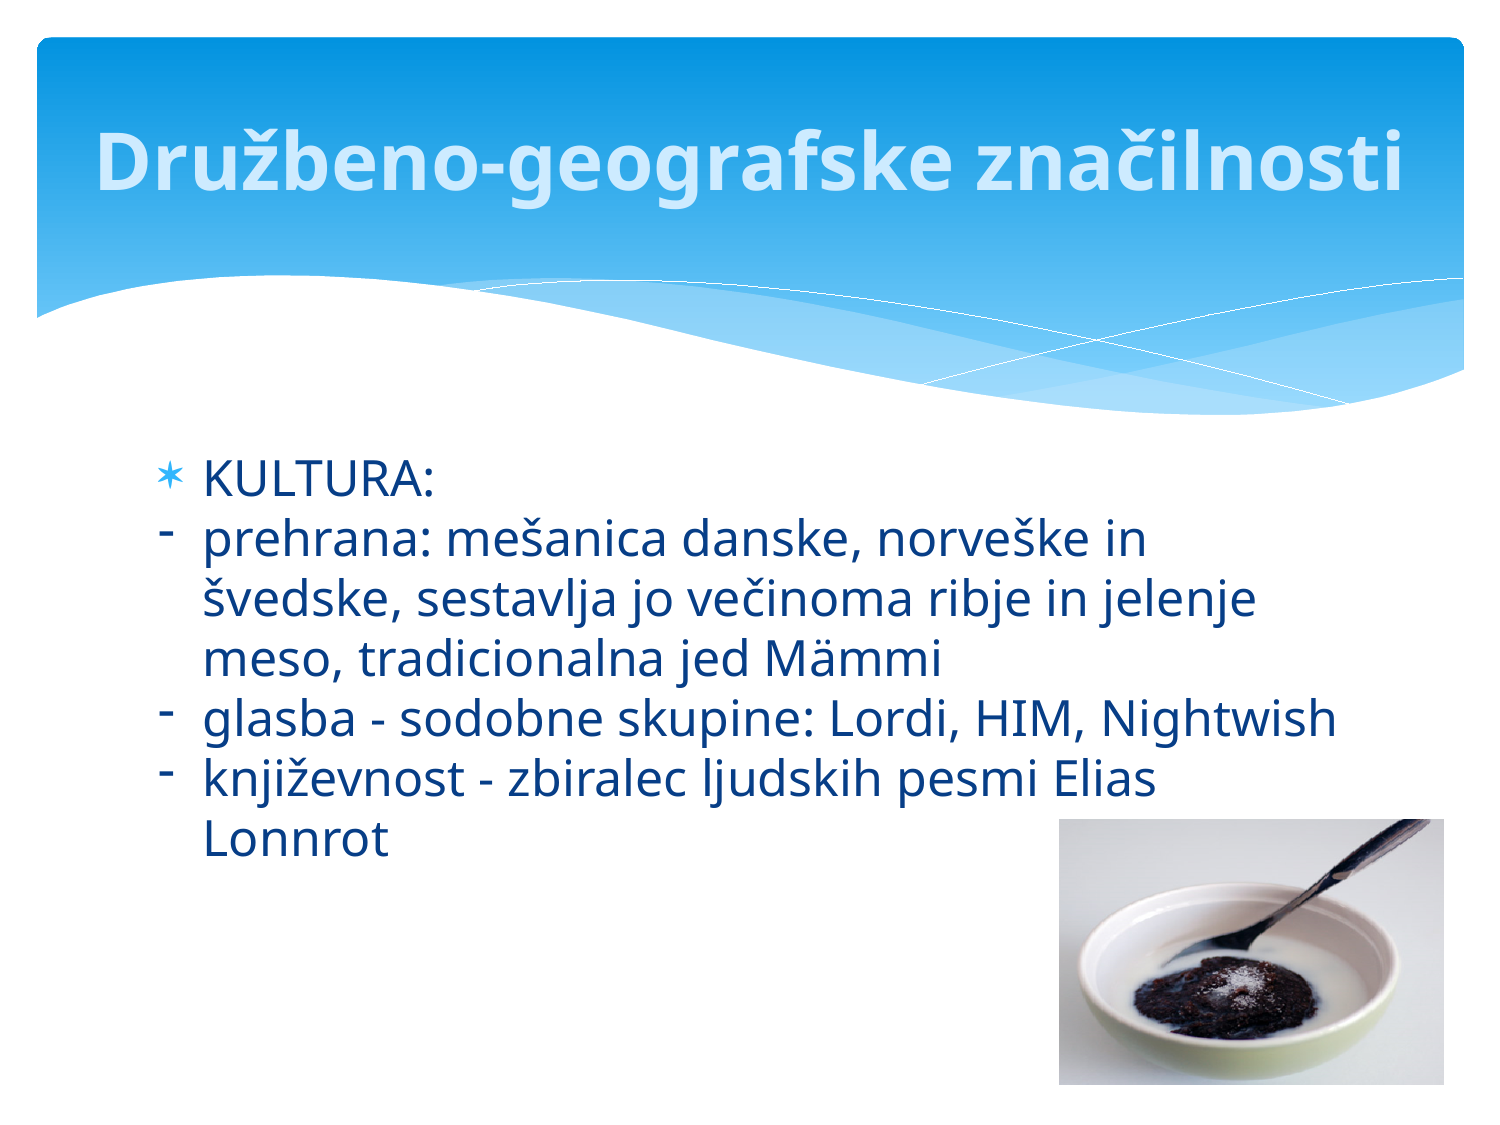

Družbeno-geografske značilnosti
# KULTURA:
prehrana: mešanica danske, norveške in švedske, sestavlja jo večinoma ribje in jelenje meso, tradicionalna jed Mämmi
glasba - sodobne skupine: Lordi, HIM, Nightwish
književnost - zbiralec ljudskih pesmi Elias Lonnrot